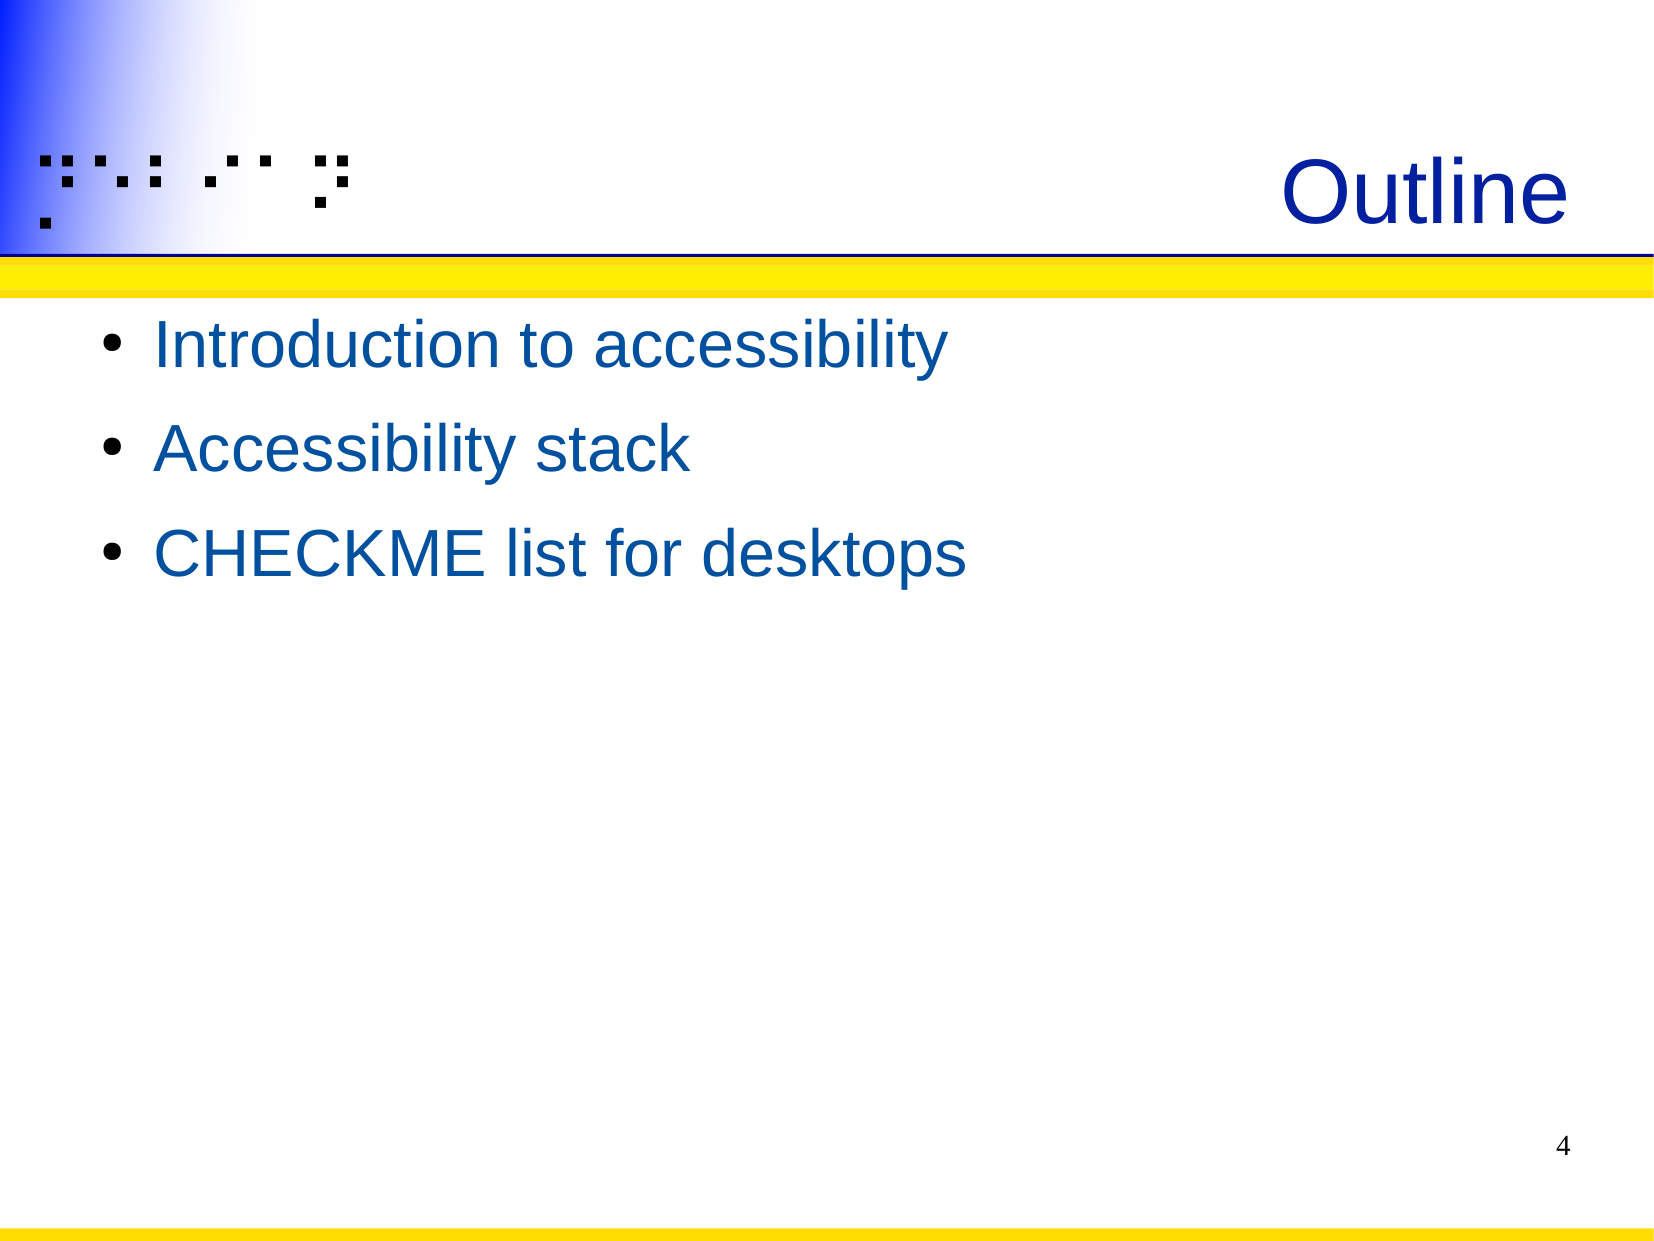

# Outline
Introduction to accessibility
Accessibility stack
CHECKME list for desktops
4